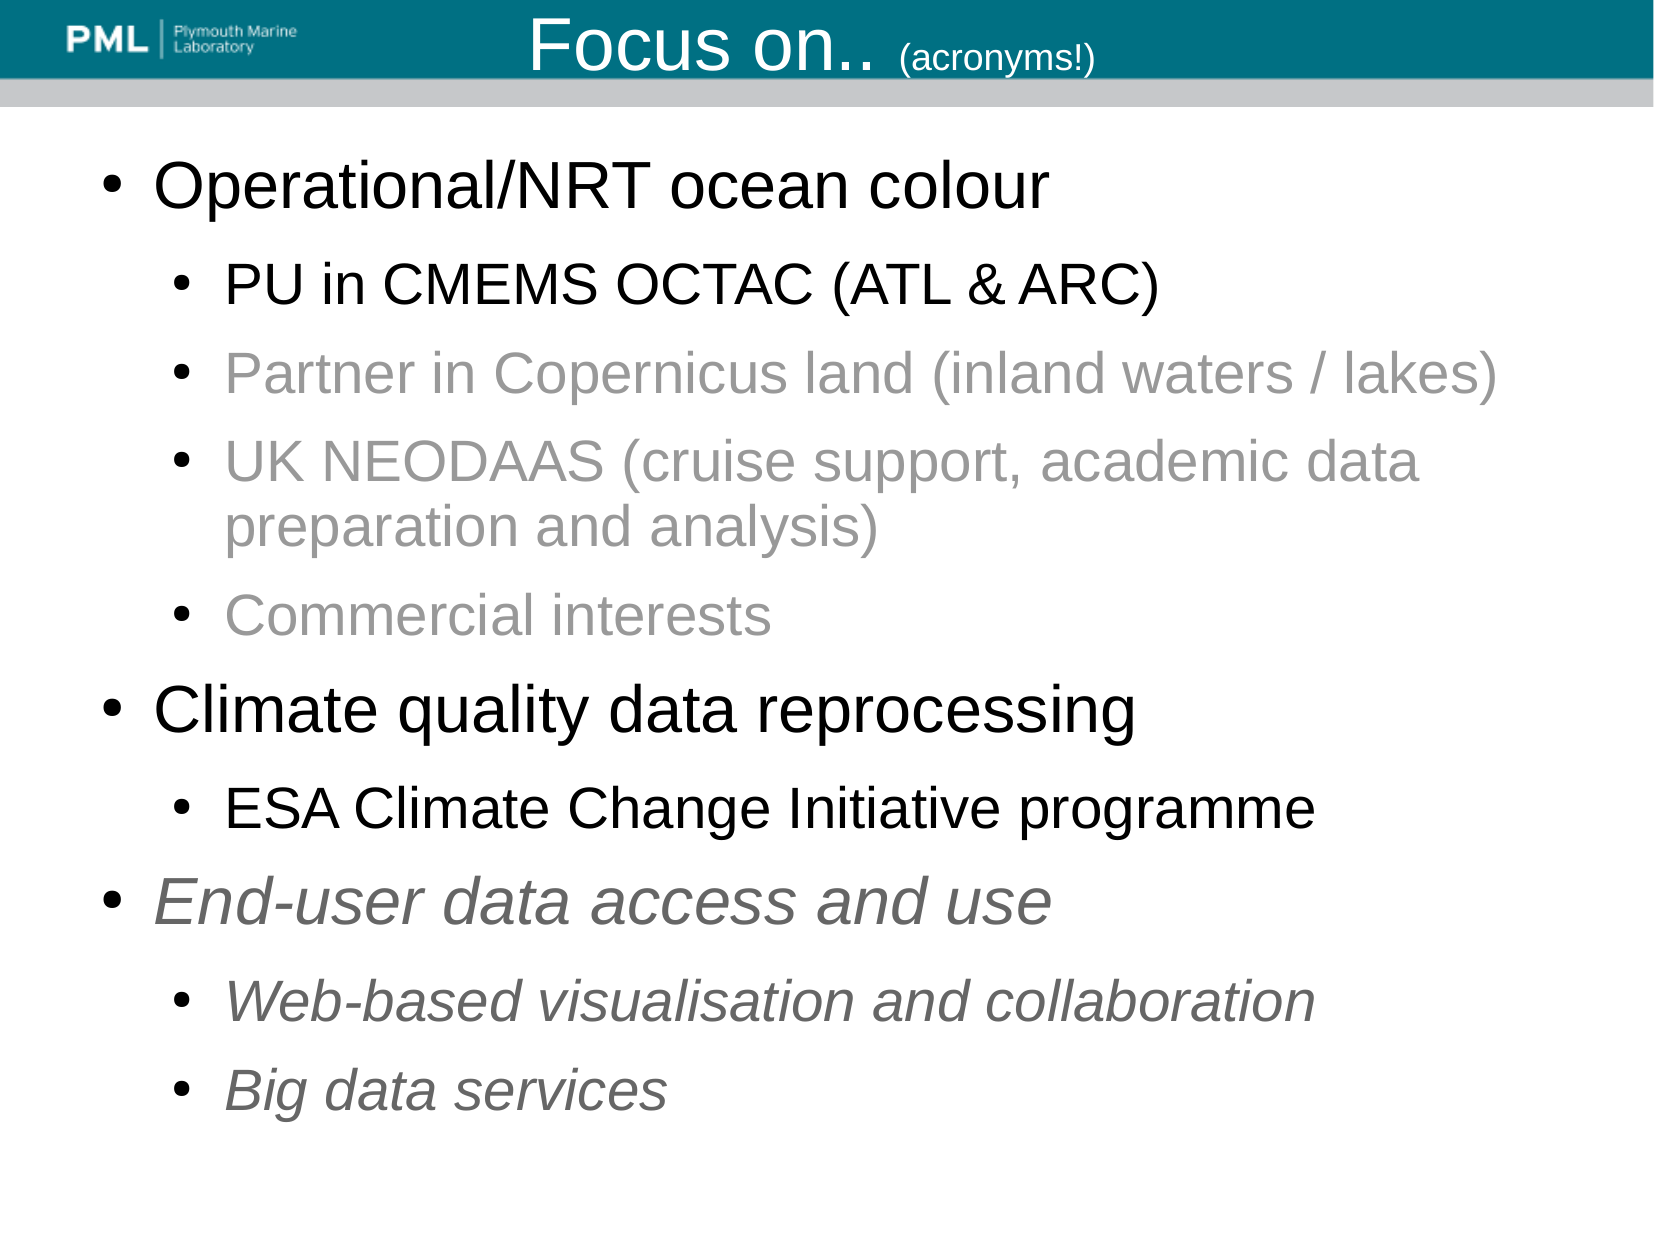

# Focus on.. (acronyms!)
Operational/NRT ocean colour
PU in CMEMS OCTAC (ATL & ARC)
Partner in Copernicus land (inland waters / lakes)
UK NEODAAS (cruise support, academic data preparation and analysis)
Commercial interests
Climate quality data reprocessing
ESA Climate Change Initiative programme
End-user data access and use
Web-based visualisation and collaboration
Big data services